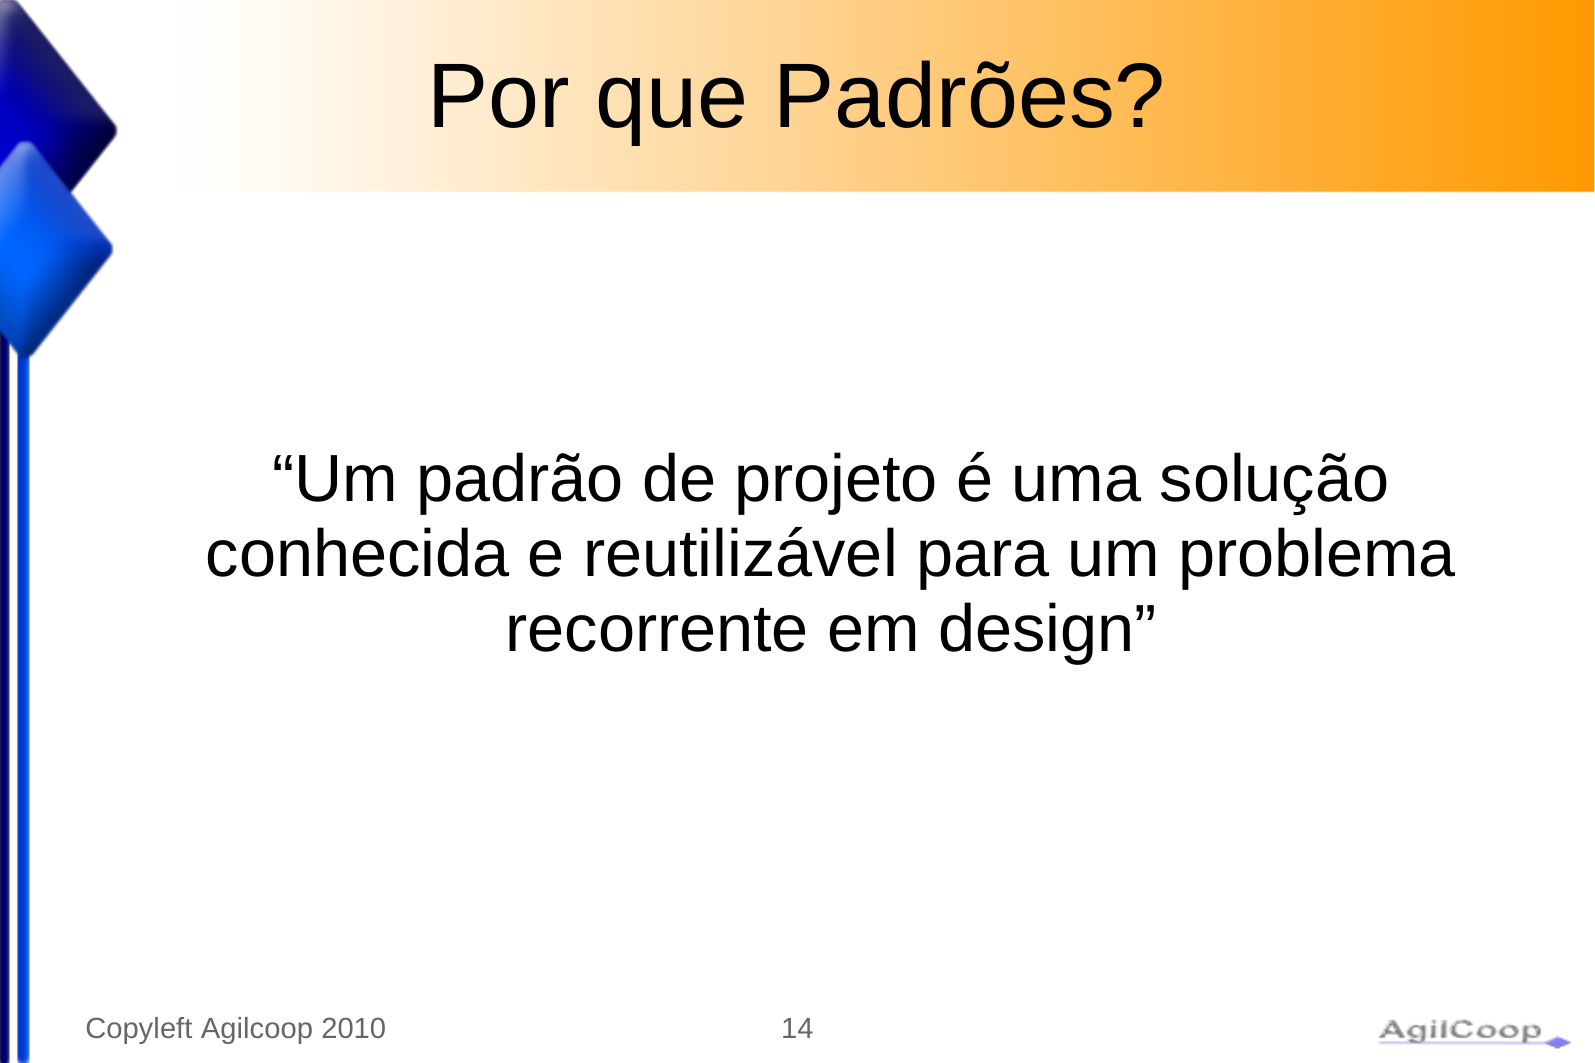

# Por que Padrões?
“Um padrão de projeto é uma solução conhecida e reutilizável para um problema recorrente em design”
Copyleft Agilcoop 2010
14